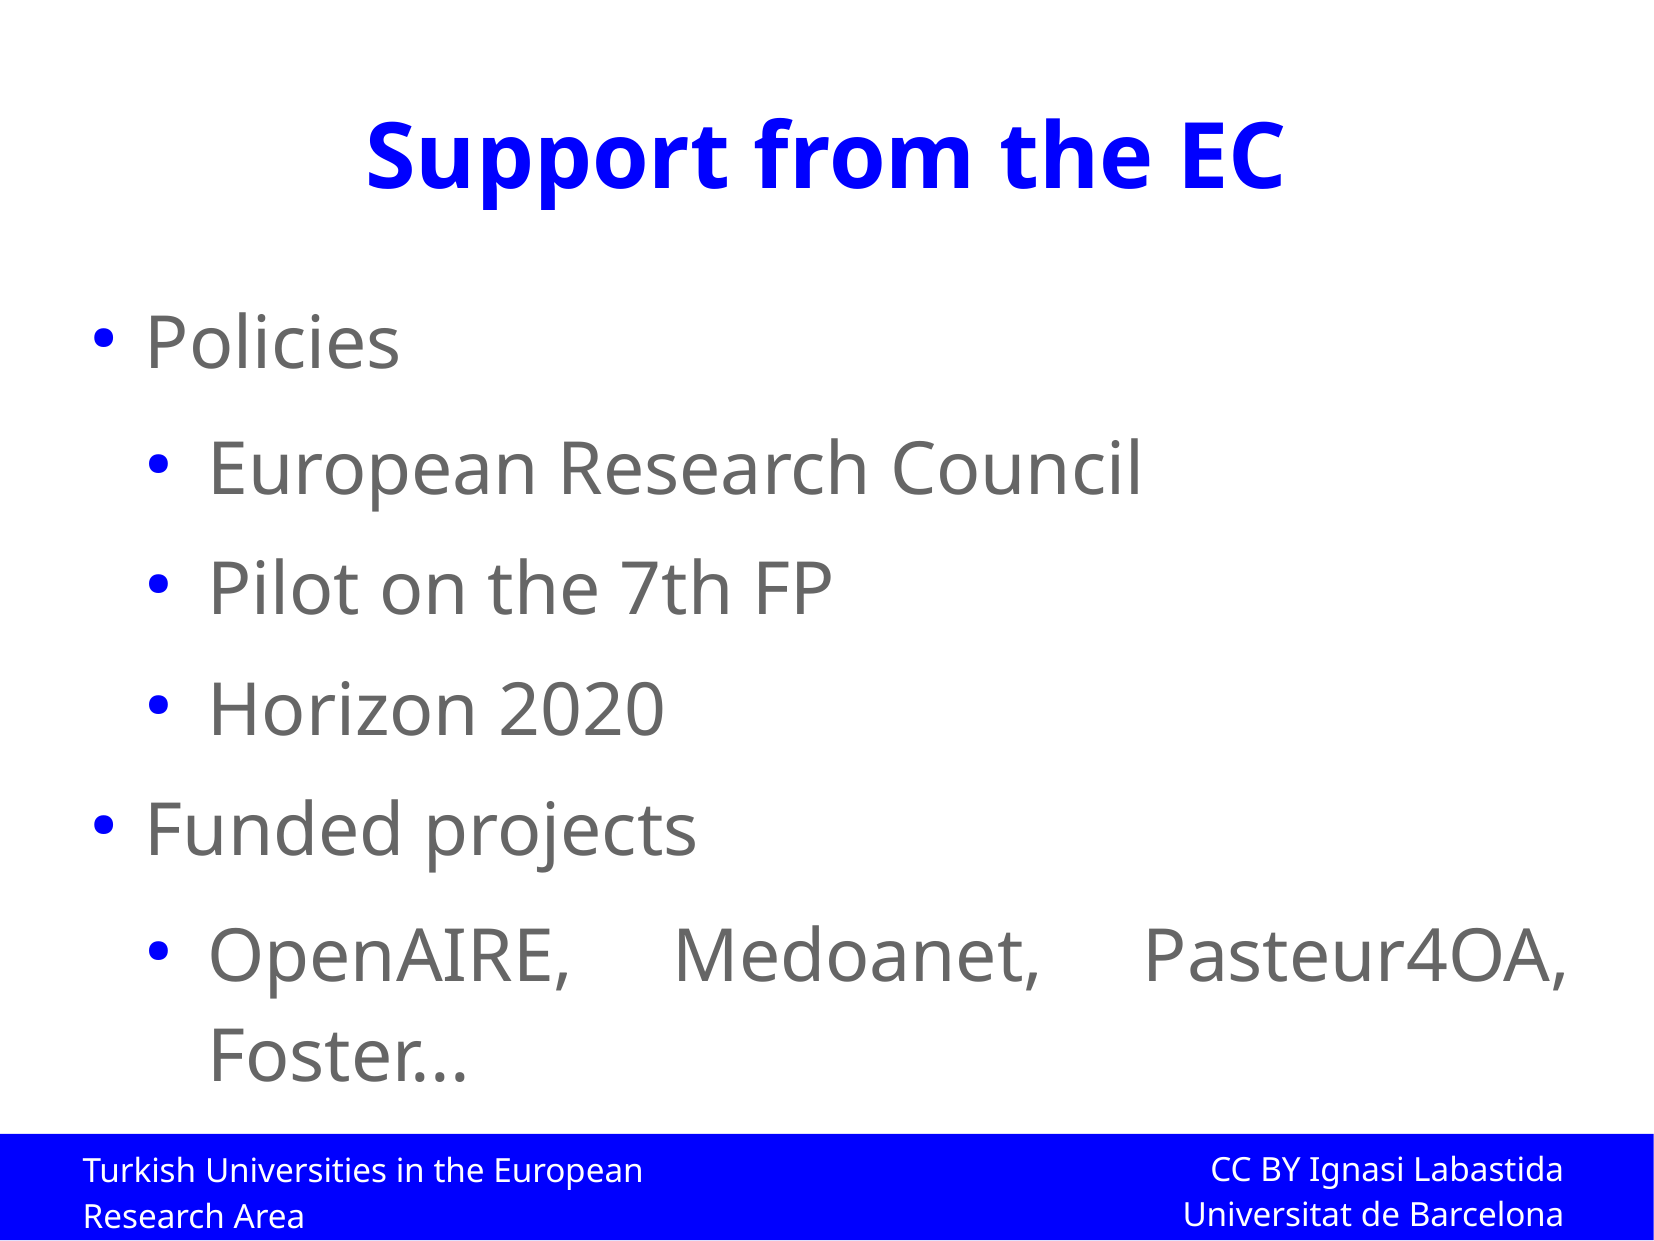

# Support from the EC
Policies
European Research Council
Pilot on the 7th FP
Horizon 2020
Funded projects
OpenAIRE, Medoanet, Pasteur4OA, Foster...